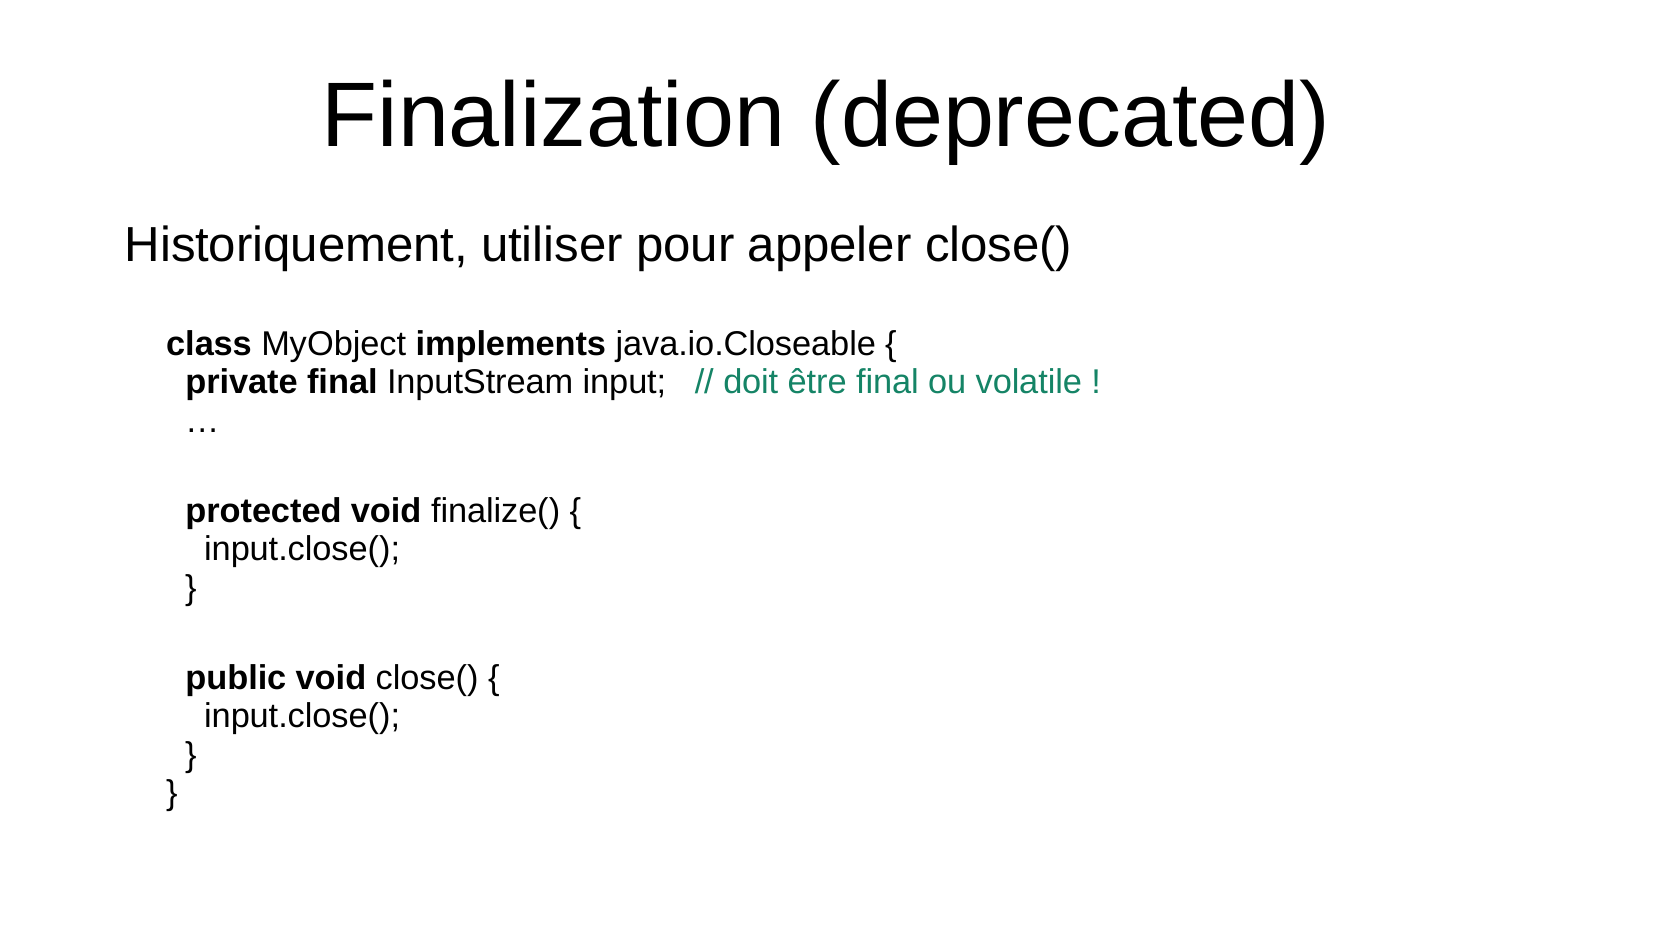

# Finalization (deprecated)
Historiquement, utiliser pour appeler close()
class MyObject implements java.io.Closeable {
 private final InputStream input; // doit être final ou volatile !
 …
 protected void finalize() {
 input.close();
 }
 public void close() {
 input.close();
 }
}